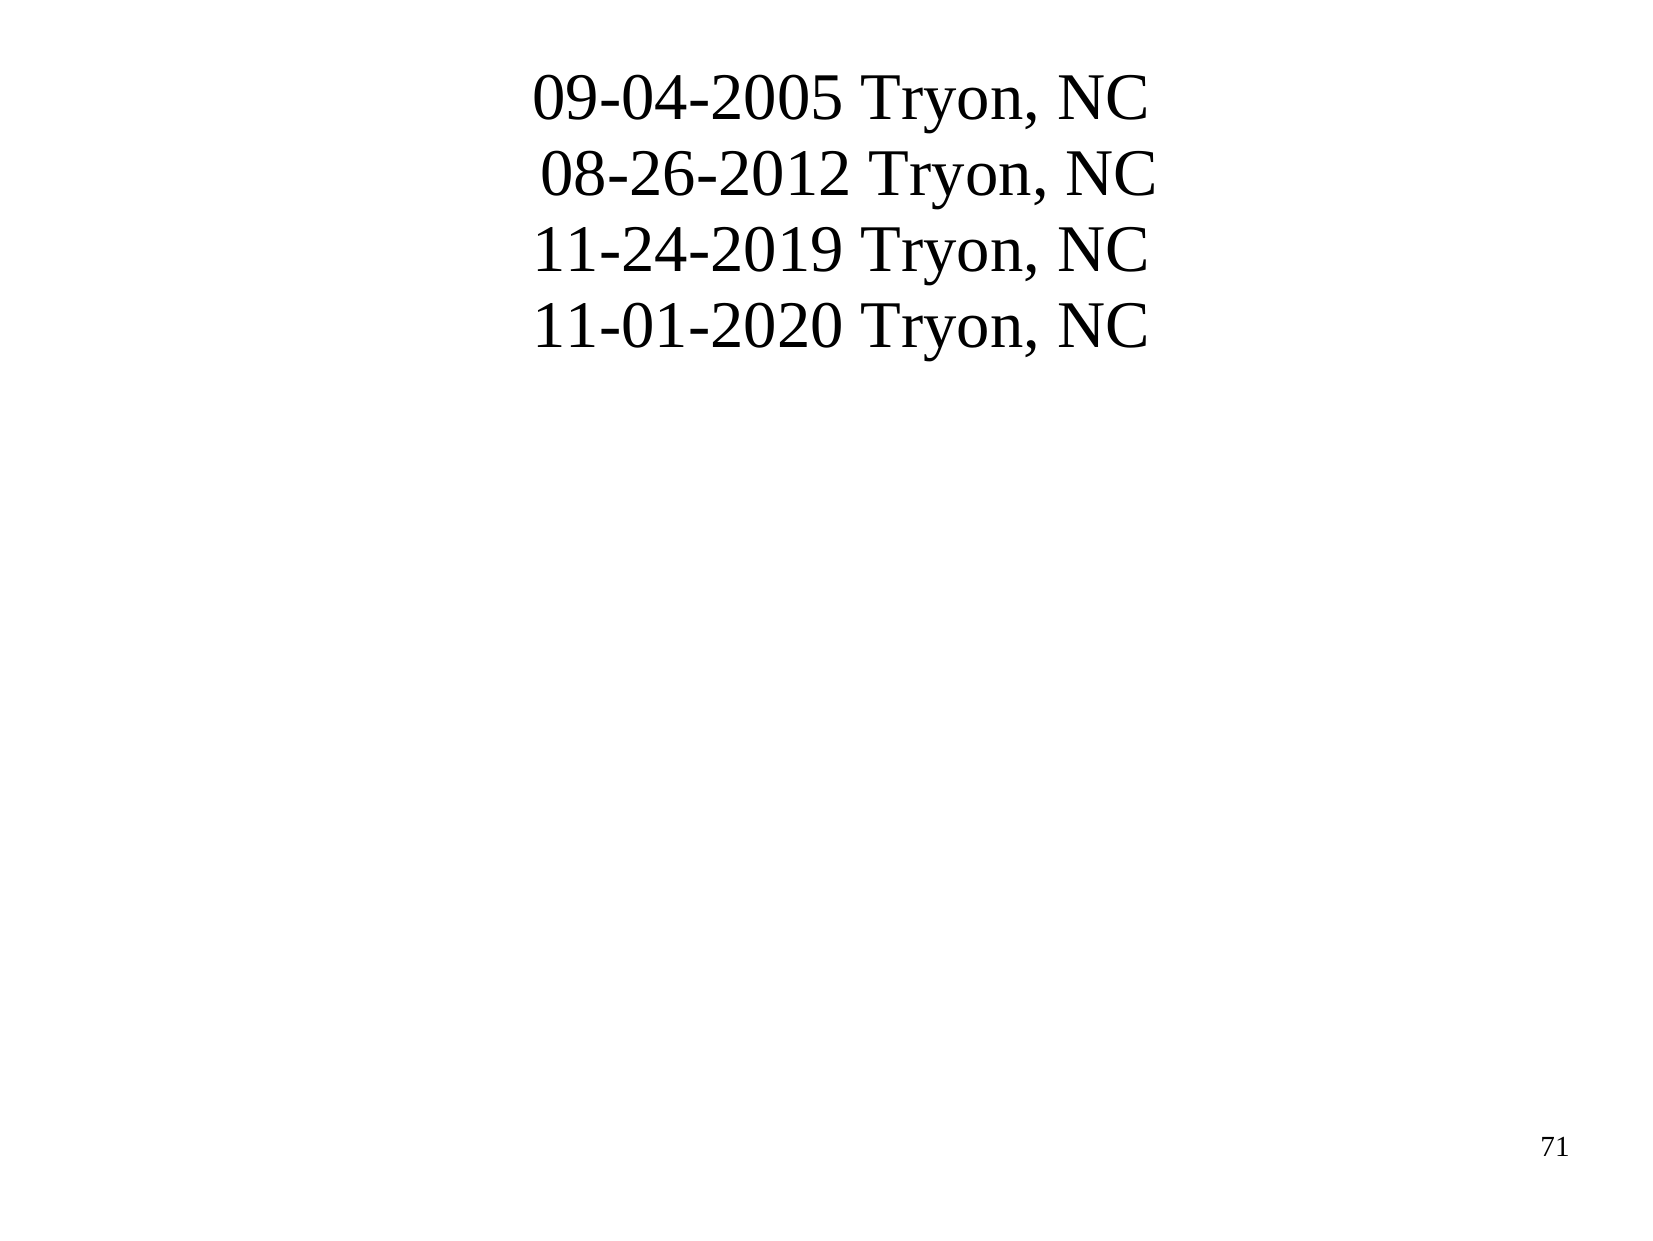

09-04-2005 Tryon, NC
 08-26-2012 Tryon, NC
11-24-2019 Tryon, NC
11-01-2020 Tryon, NC
71